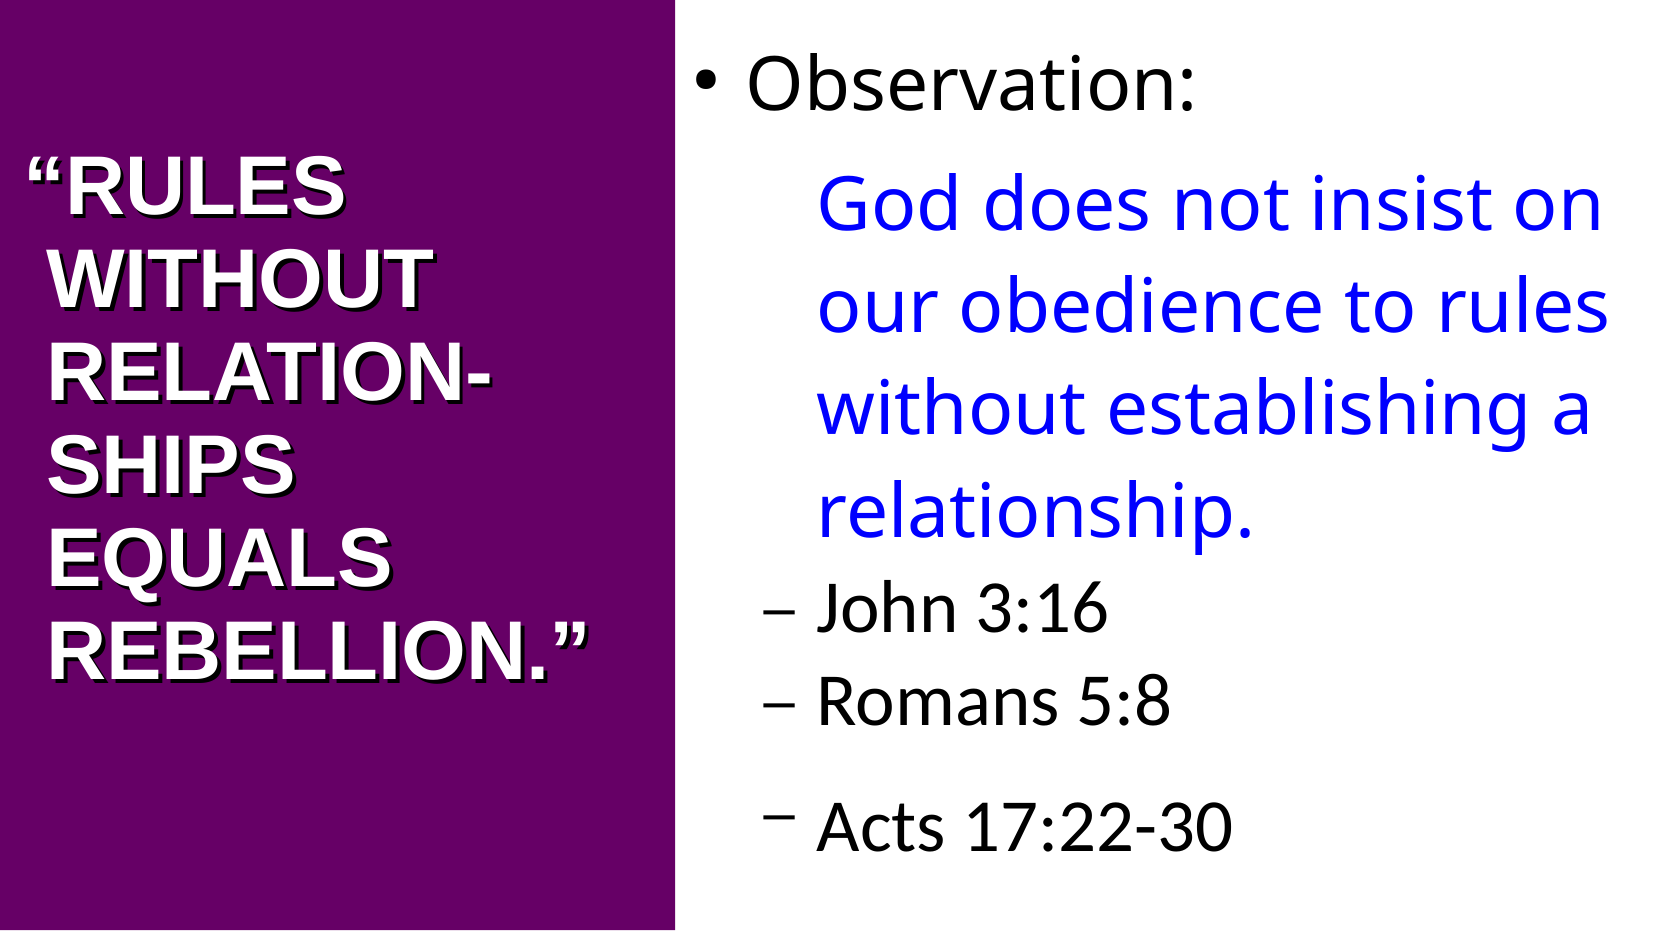

# “RULES WITHOUT RELATION- SHIPS EQUALS REBELLION.”
Observation:
God does not insist on our obedience to rules without establishing a relationship.
John 3:16
Romans 5:8
Acts 17:22-30